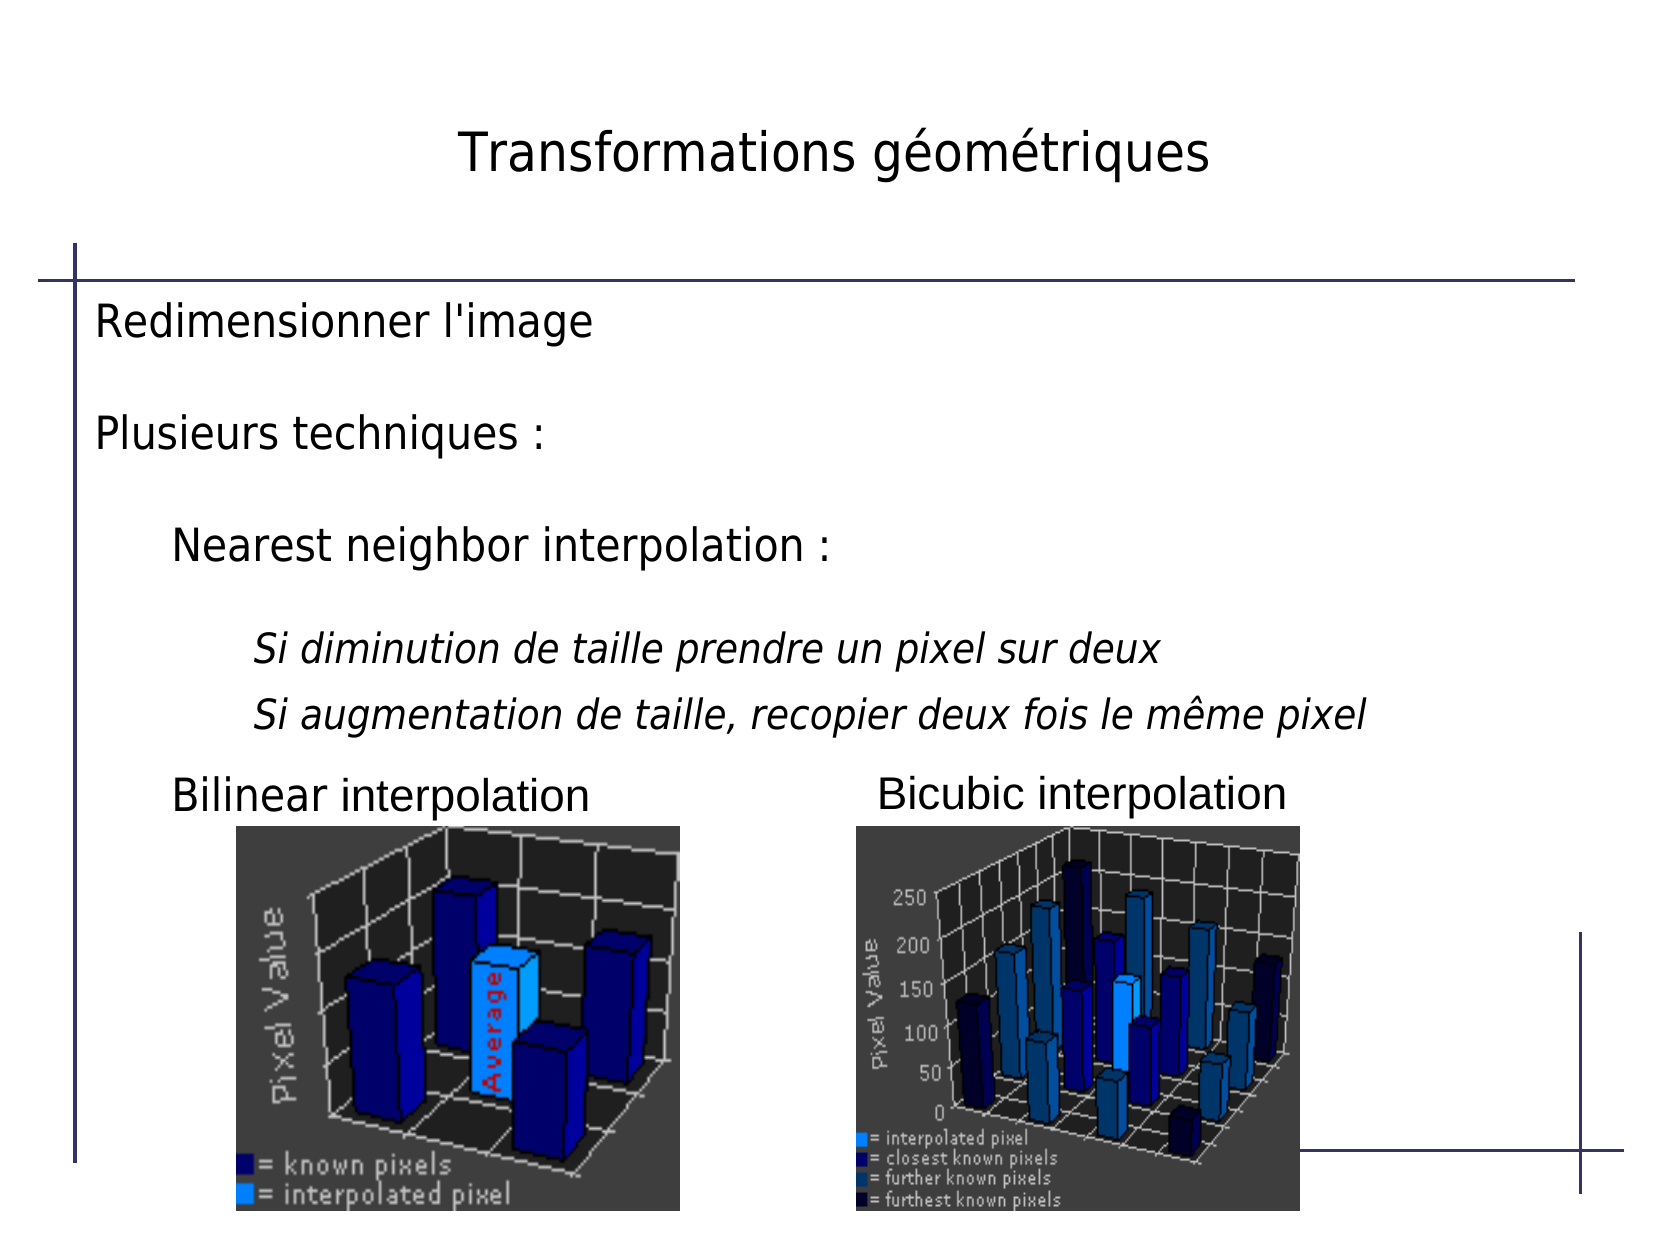

# Transformations géométriques
Redimensionner l'image
Plusieurs techniques :
Nearest neighbor interpolation :
Si diminution de taille prendre un pixel sur deux
Si augmentation de taille, recopier deux fois le même pixel
Bilinear interpolation
Bicubic interpolation